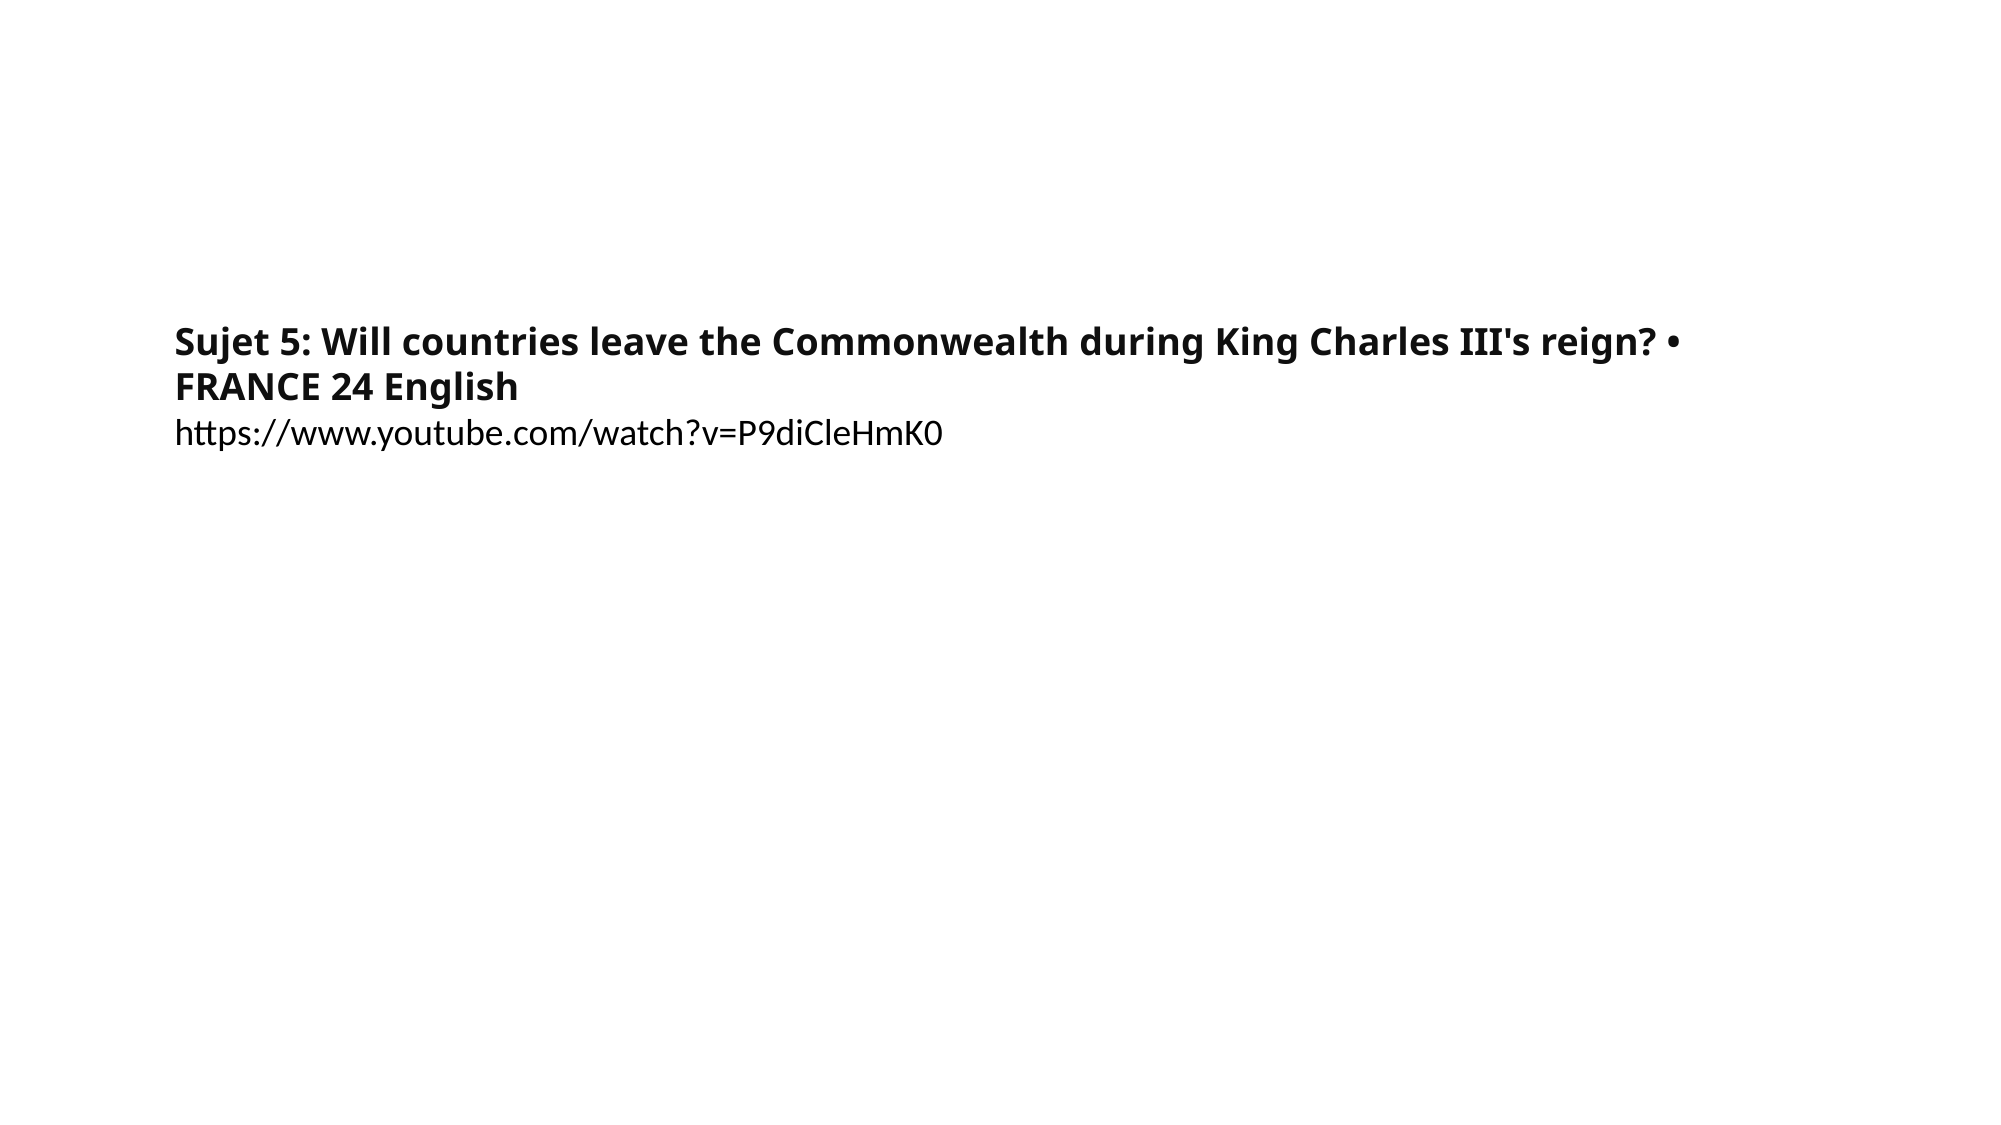

Sujet 5: Will countries leave the Commonwealth during King Charles III's reign? • FRANCE 24 English
https://www.youtube.com/watch?v=P9diCleHmK0